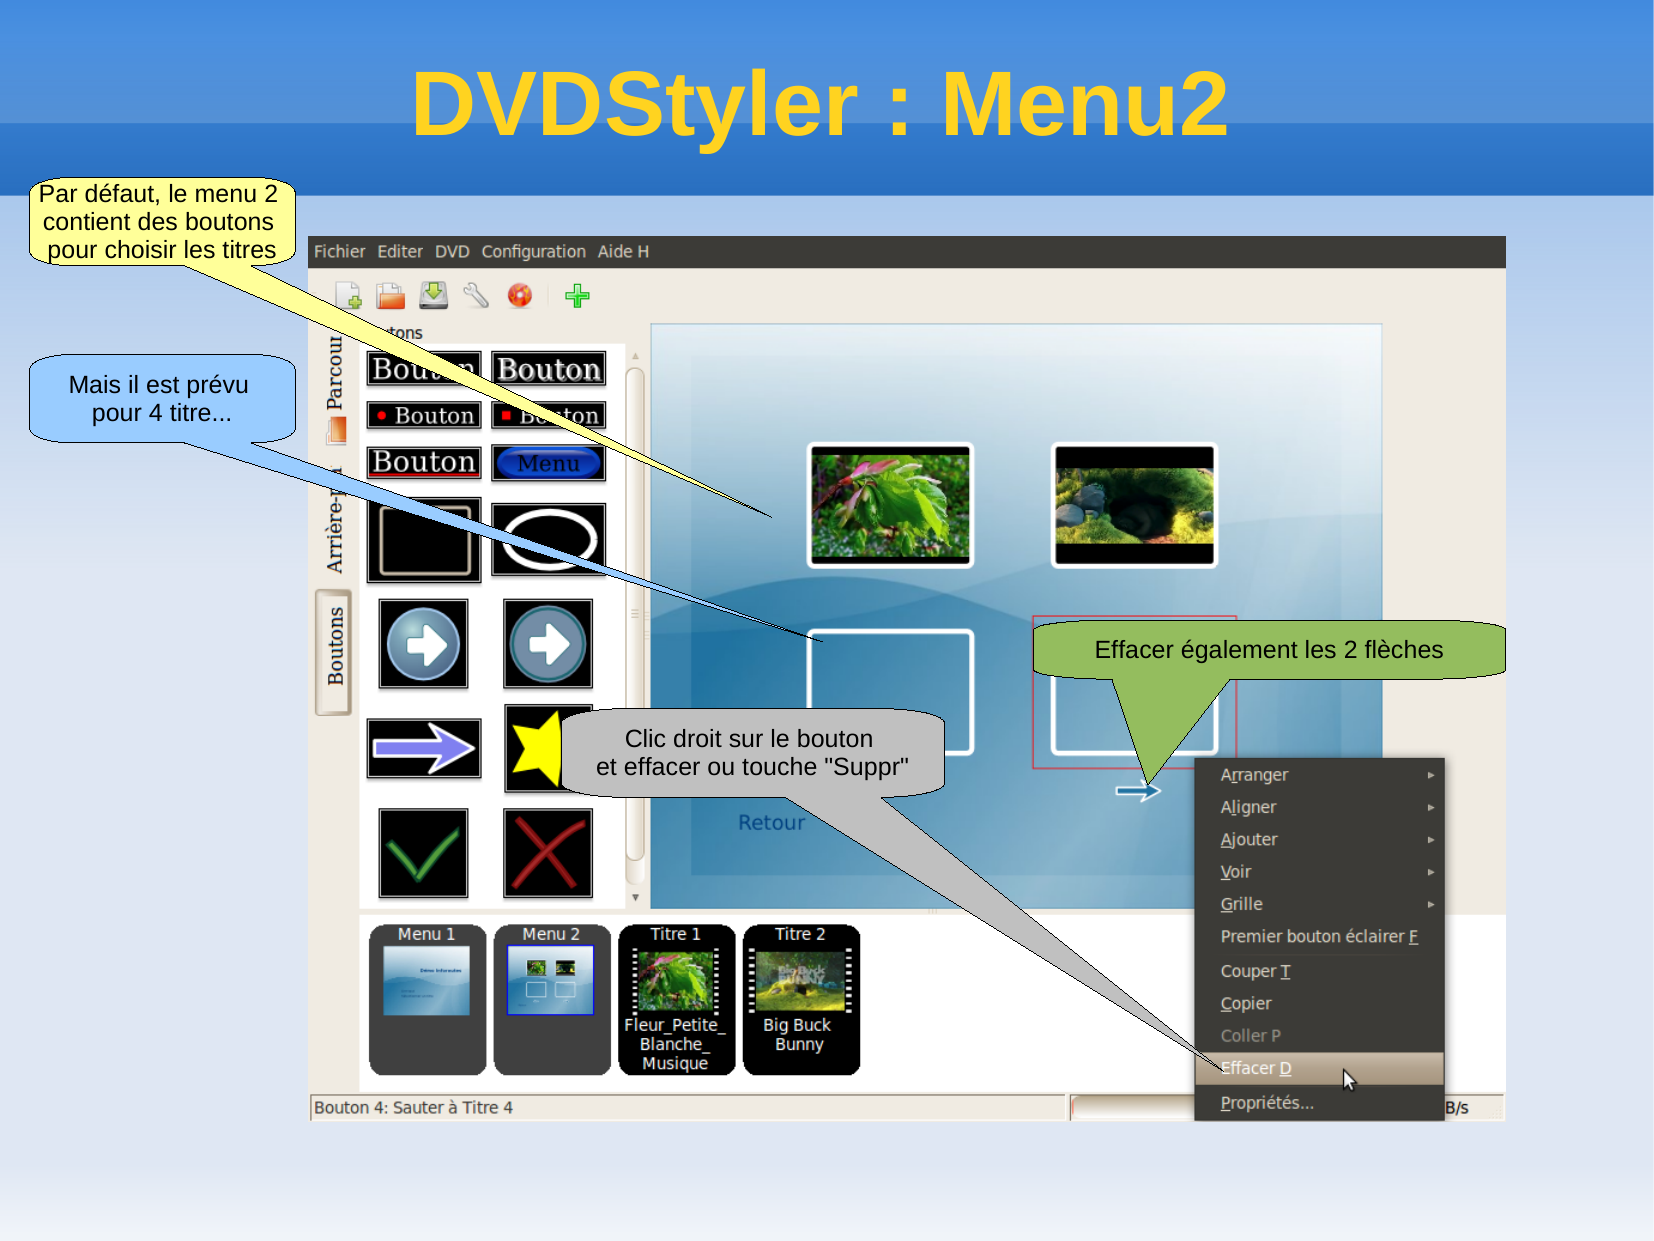

# DVDStyler : Menu2
Par défaut, le menu 2
contient des boutons
pour choisir les titres
Mais il est prévu
pour 4 titre...
Effacer également les 2 flèches
Clic droit sur le bouton
et effacer ou touche "Suppr"